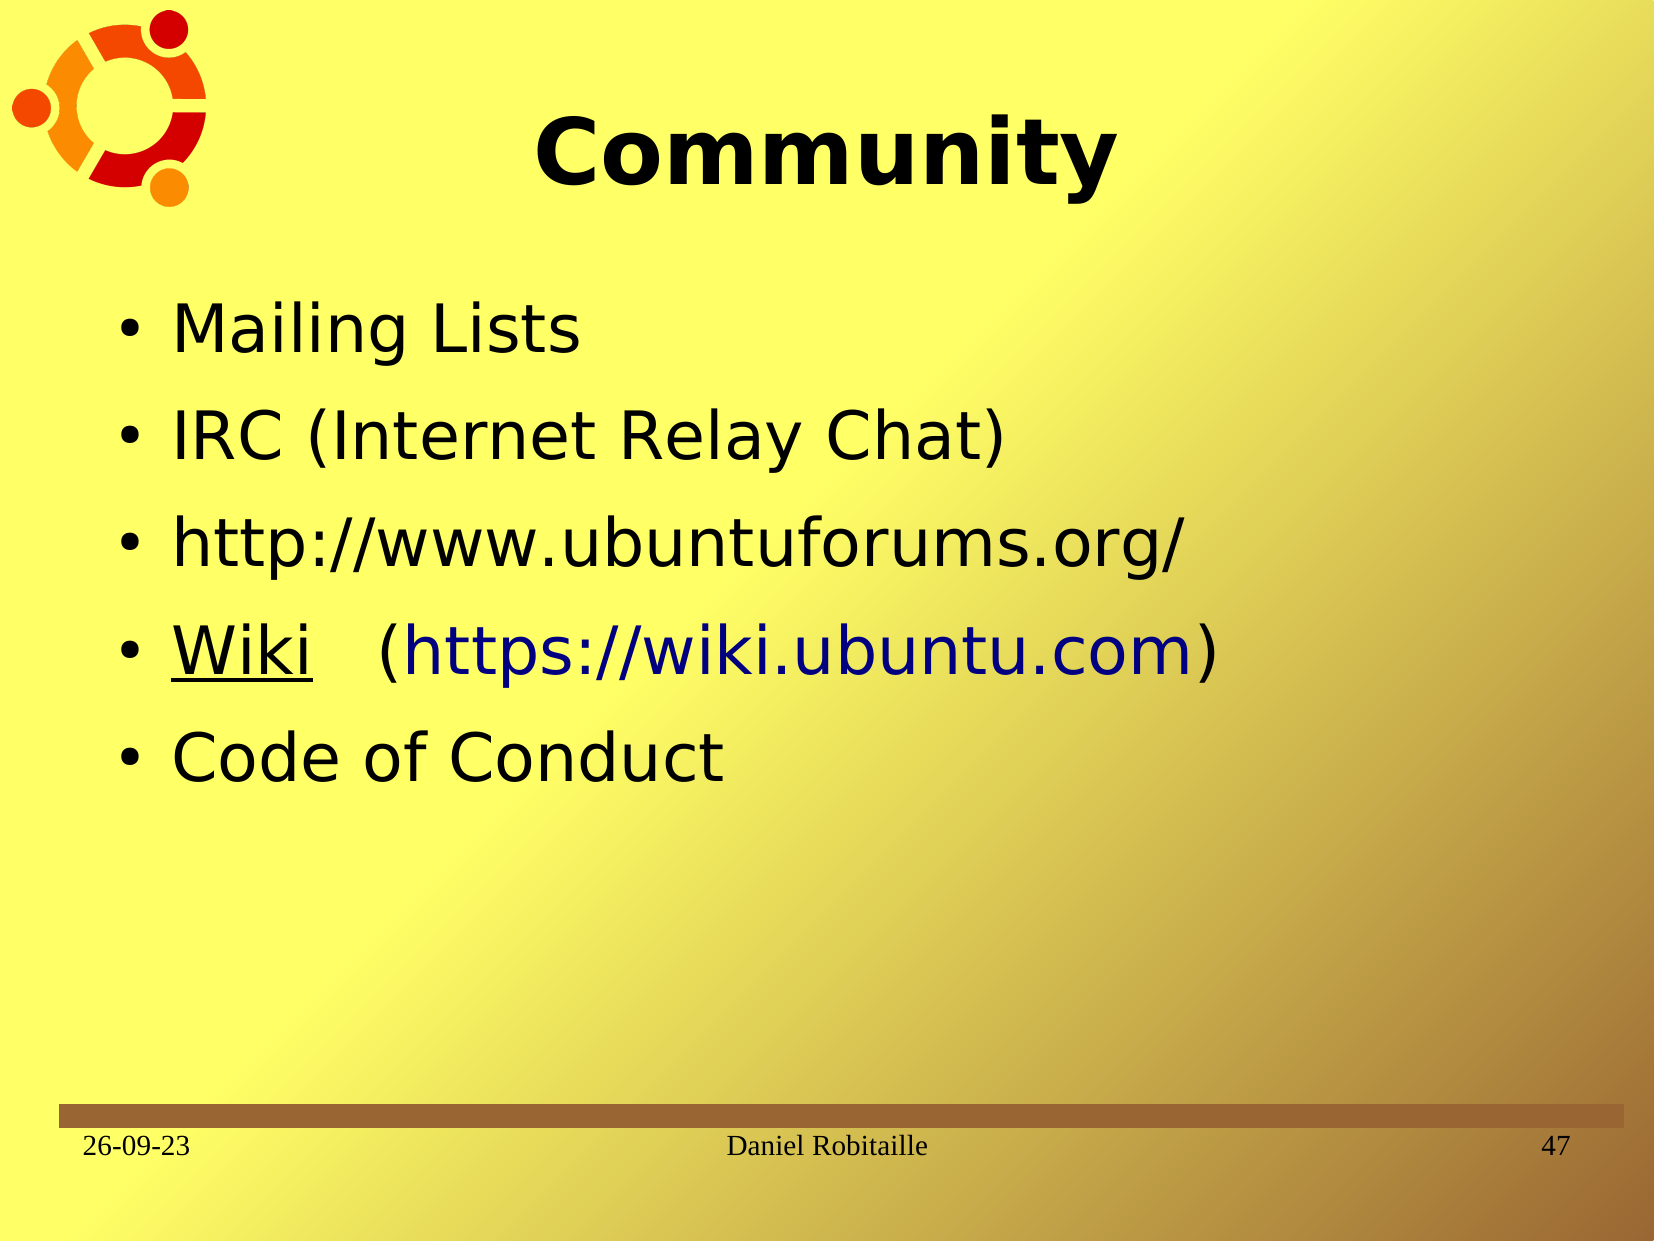

# Community
Mailing Lists
IRC (Internet Relay Chat)
http://www.ubuntuforums.org/
Wiki (https://wiki.ubuntu.com)
Code of Conduct
Daniel Robitaille
47